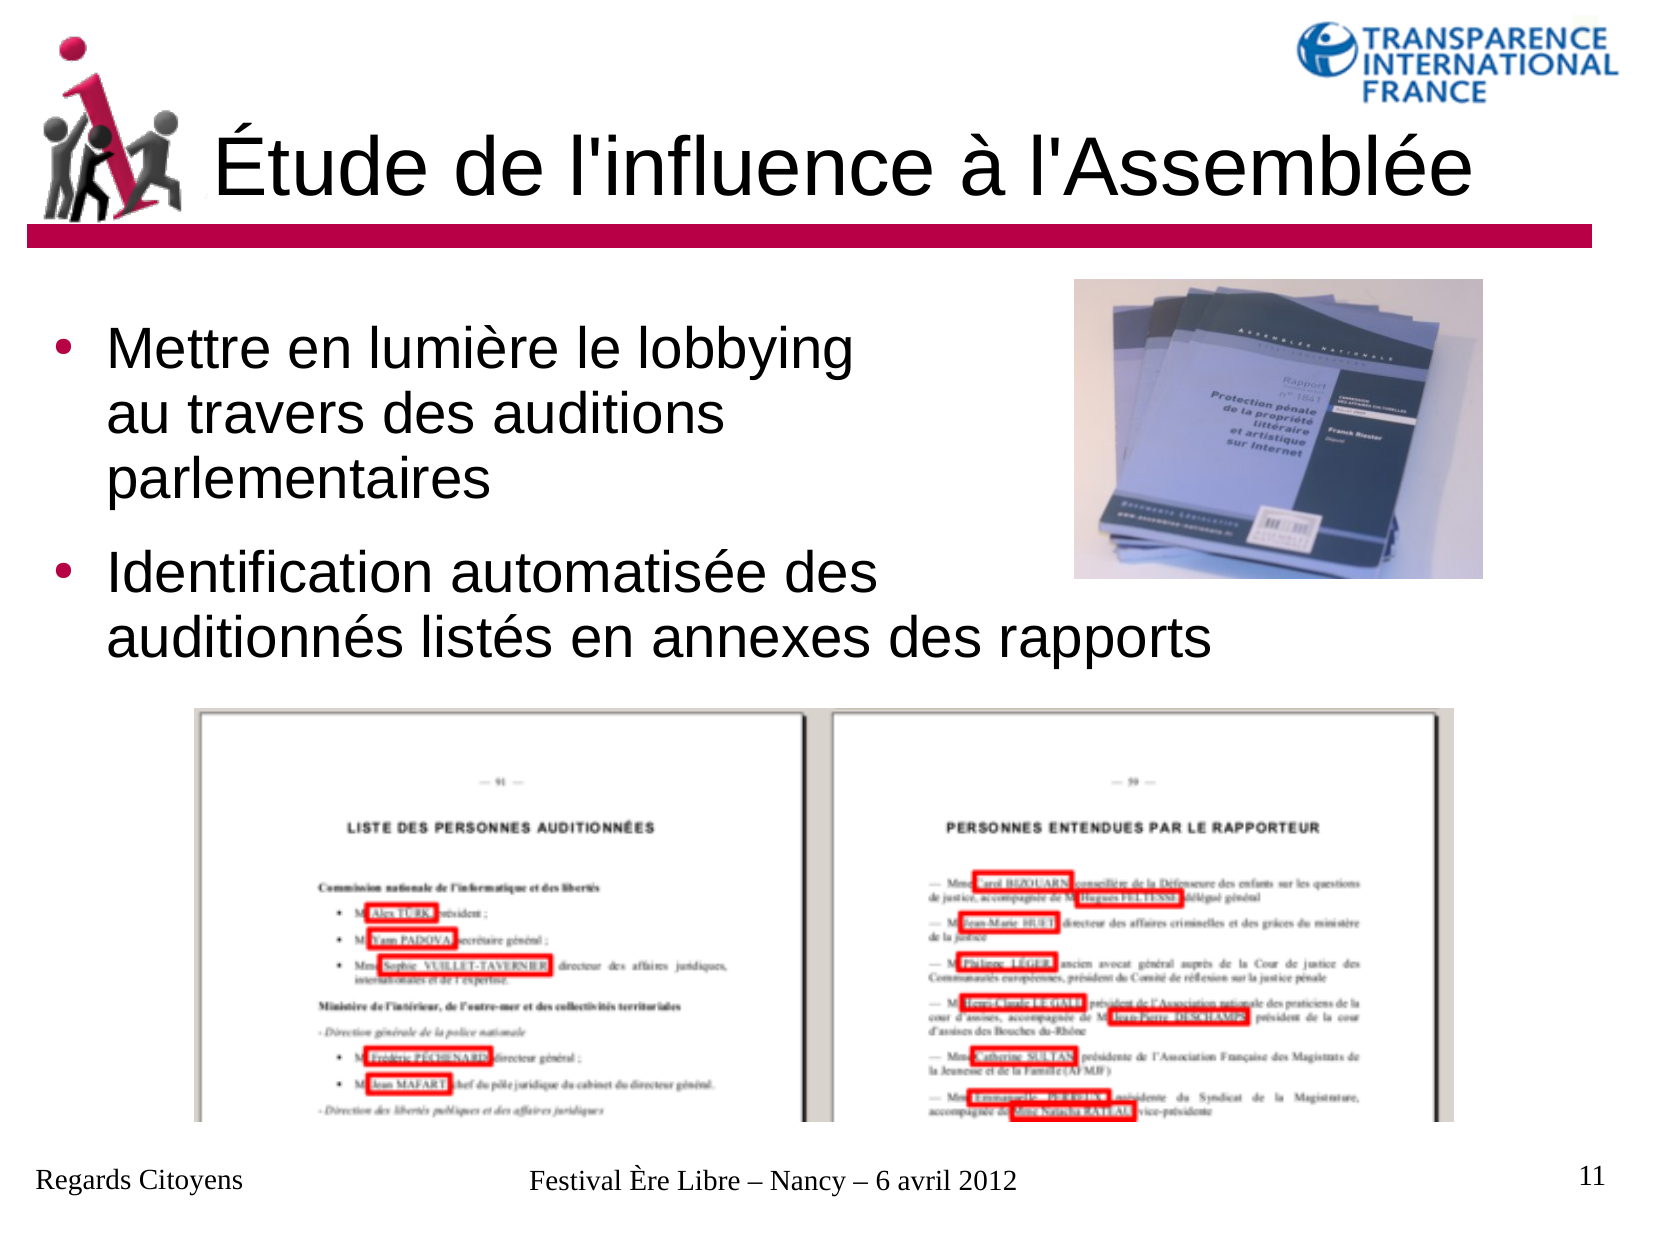

# Étude de l'influence à l'Assemblée
Mettre en lumière le lobbying
au travers des auditions
parlementaires
Identification automatisée des
auditionnés listés en annexes des rapports
11